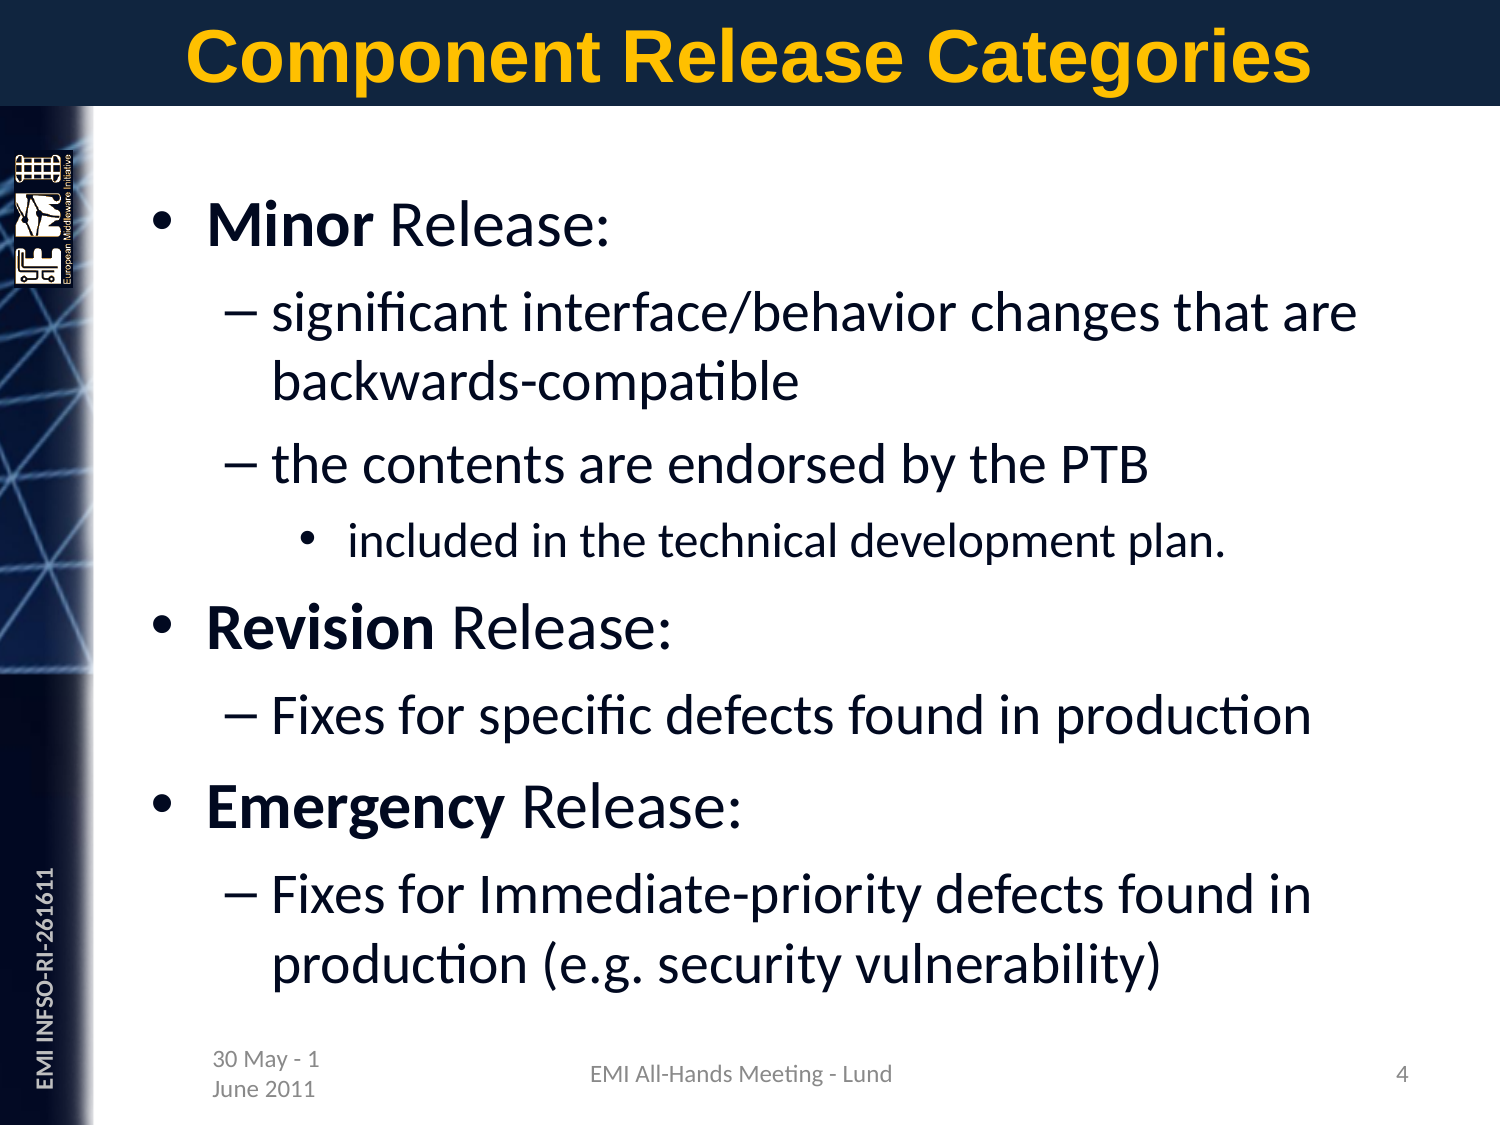

# Component Release Categories
Minor Release:
significant interface/behavior changes that are backwards-compatible
the contents are endorsed by the PTB
 included in the technical development plan.
Revision Release:
Fixes for specific defects found in production
Emergency Release:
Fixes for Immediate-priority defects found in production (e.g. security vulnerability)
30 May - 1 June 2011
EMI All-Hands Meeting - Lund